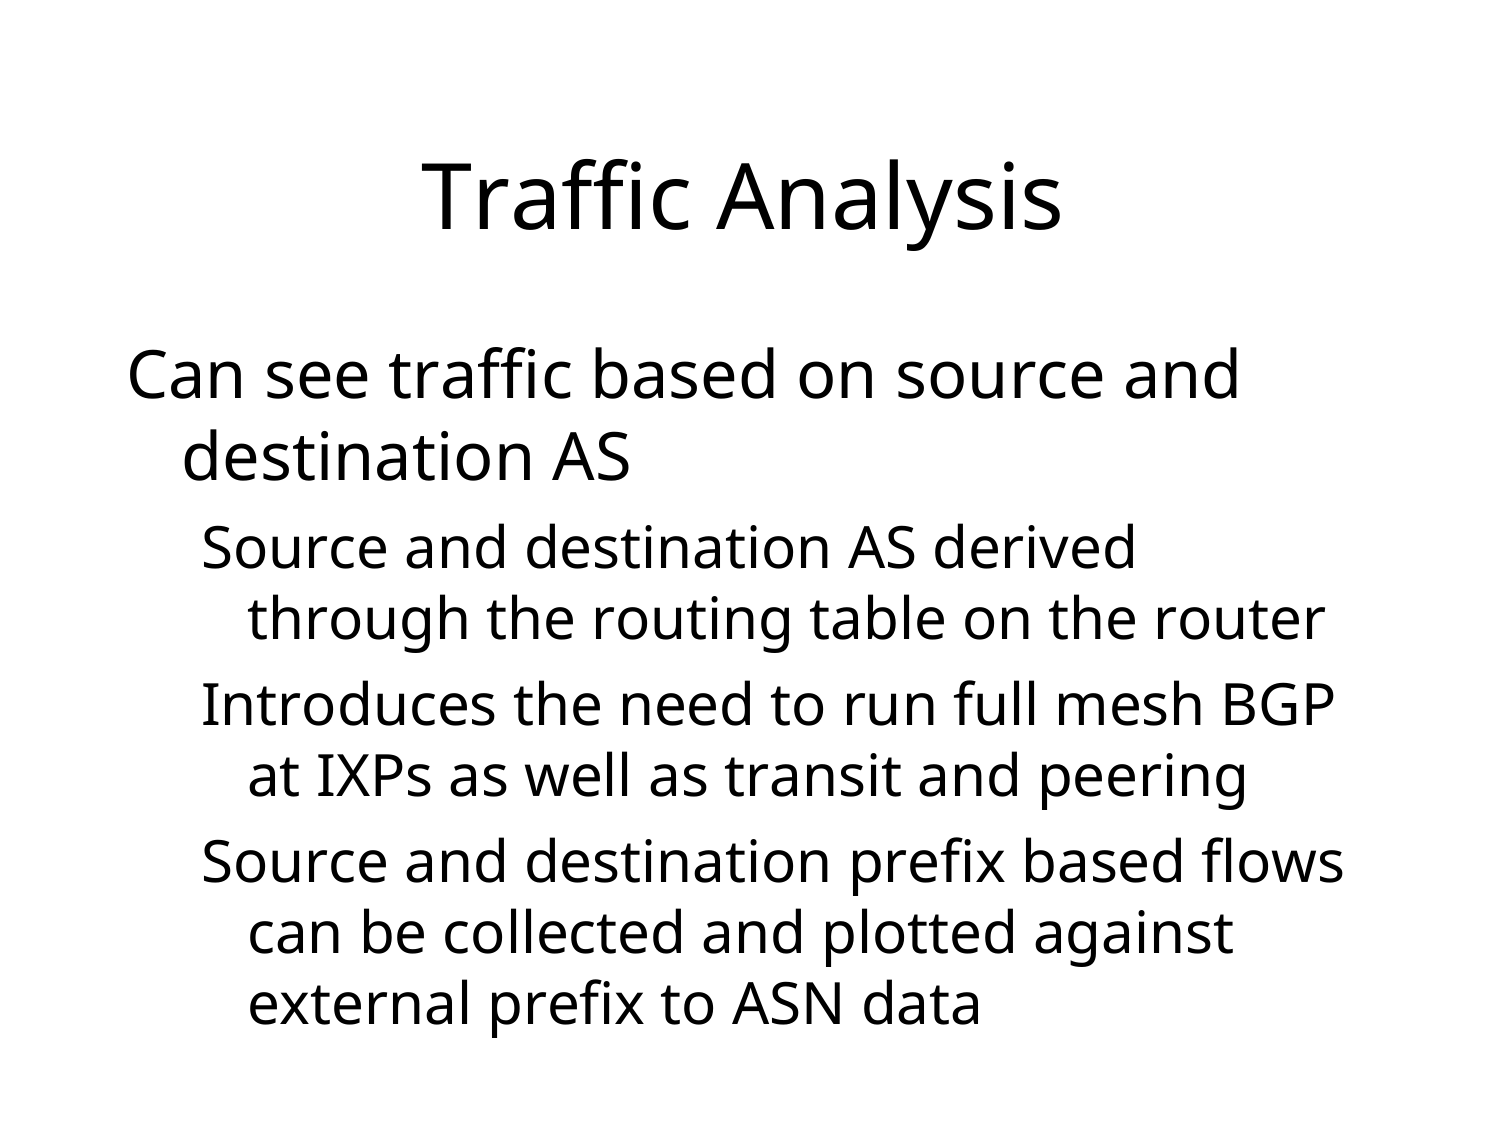

# Traffic Analysis
Can see traffic based on source and destination AS
Source and destination AS derived through the routing table on the router
Introduces the need to run full mesh BGP at IXPs as well as transit and peering
Source and destination prefix based flows can be collected and plotted against external prefix to ASN data